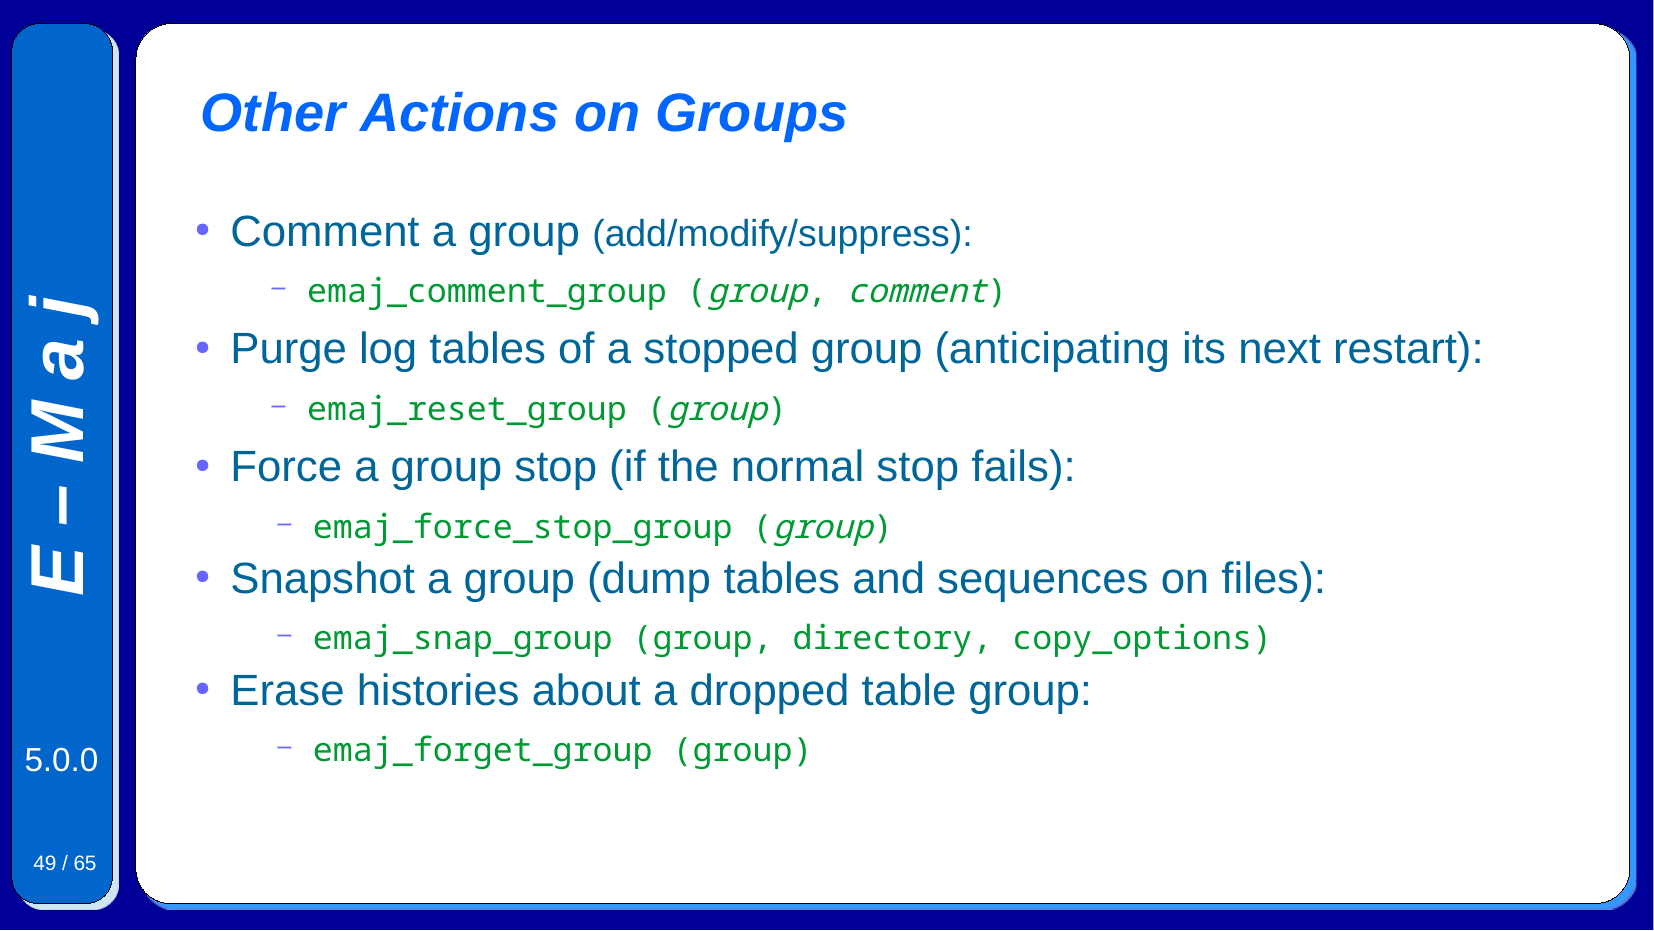

# Other Actions on Groups
Comment a group (add/modify/suppress):
emaj_comment_group (group, comment)
Purge log tables of a stopped group (anticipating its next restart):
emaj_reset_group (group)
Force a group stop (if the normal stop fails):
emaj_force_stop_group (group)
Snapshot a group (dump tables and sequences on files):
emaj_snap_group (group, directory, copy_options)
Erase histories about a dropped table group:
emaj_forget_group (group)